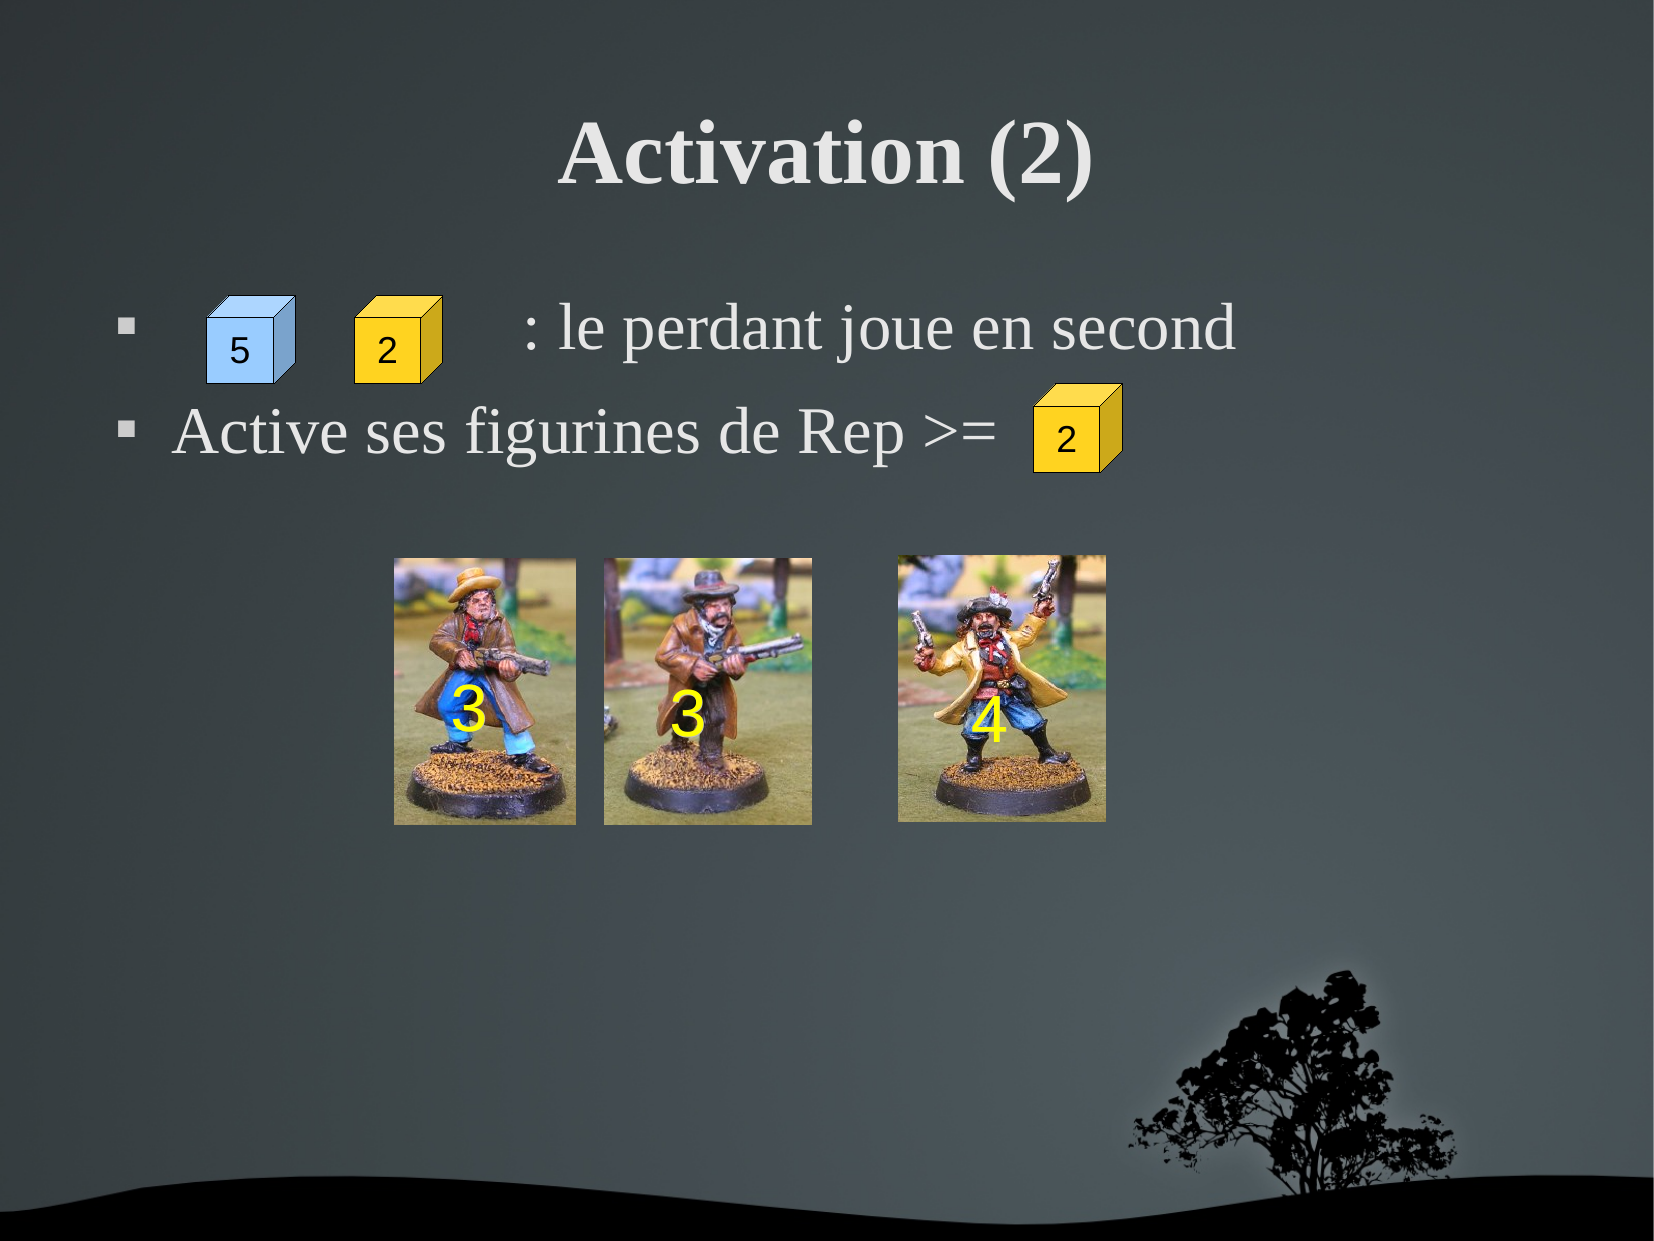

# Activation (2)
 : le perdant joue en second
Active ses figurines de Rep >=
5
2
2
4
3
3